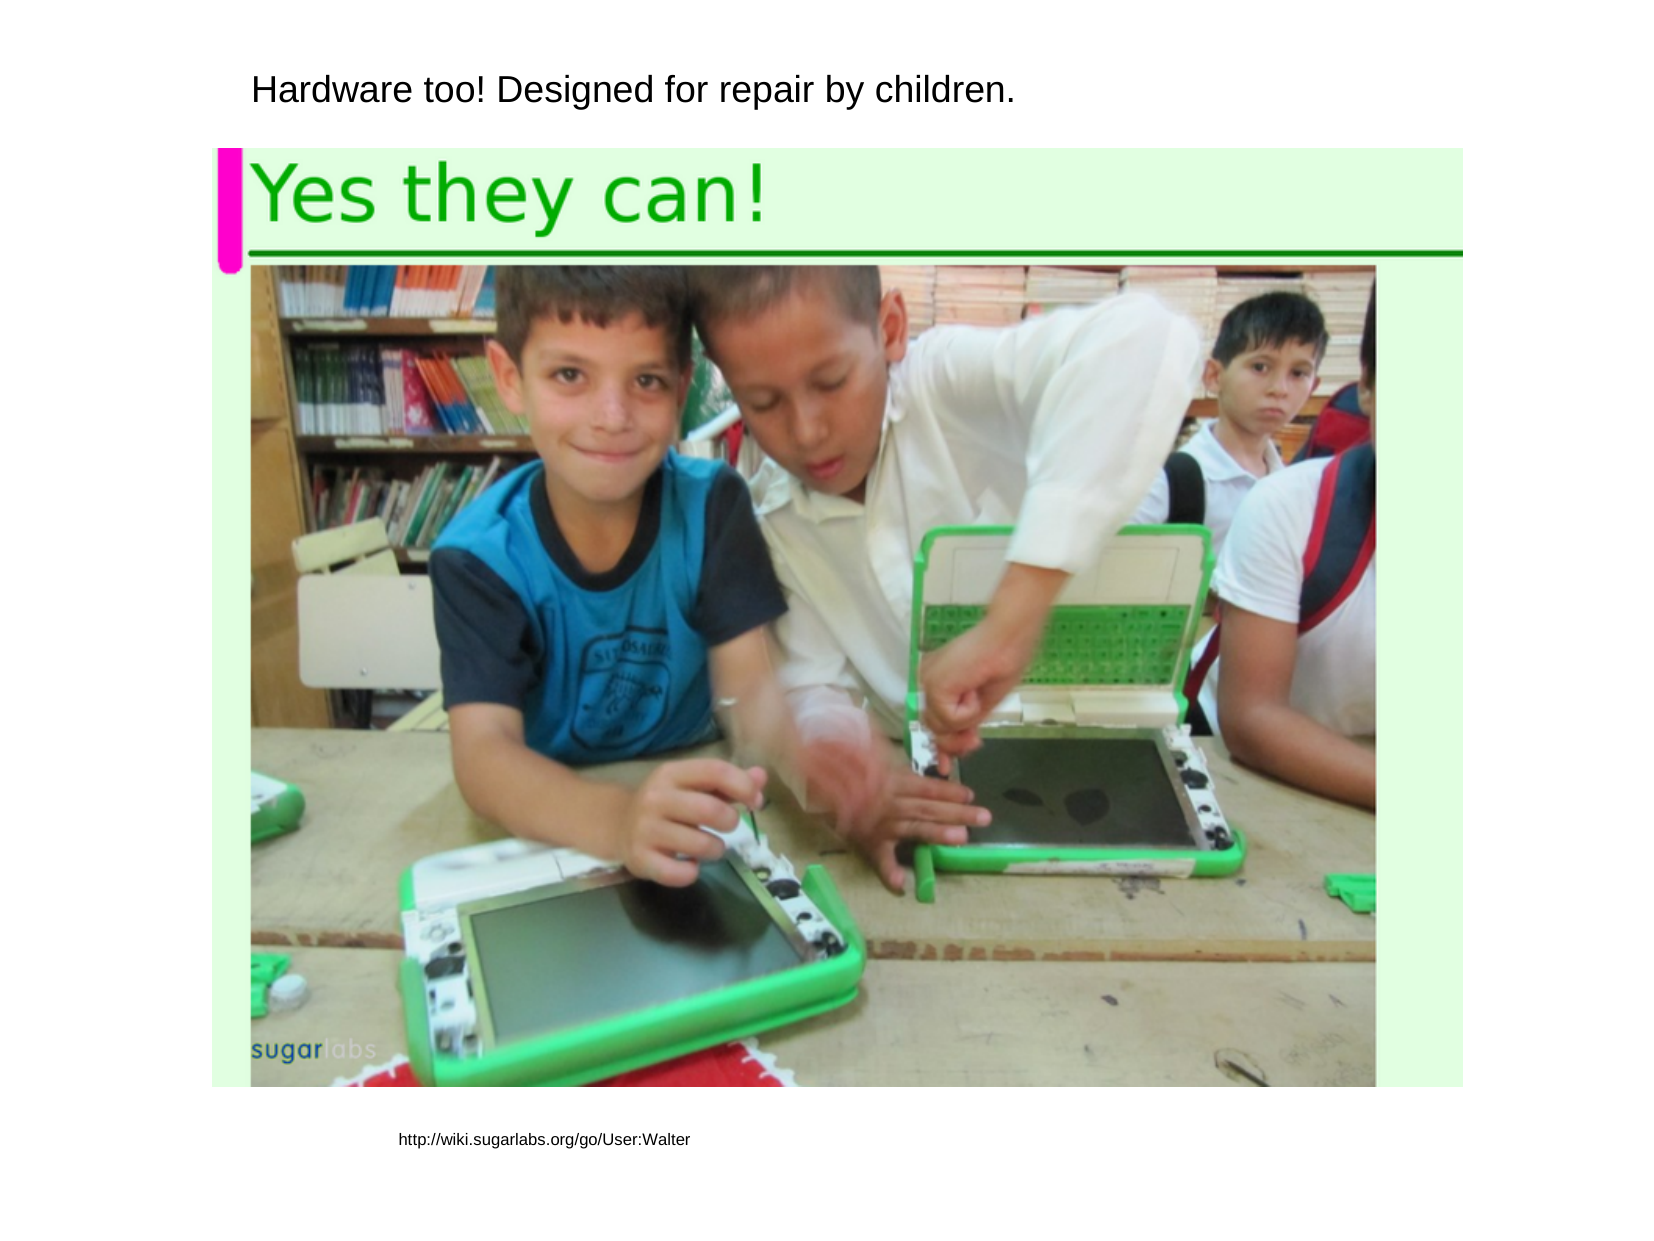

Hardware too! Designed for repair by children.
http://wiki.sugarlabs.org/go/User:Walter